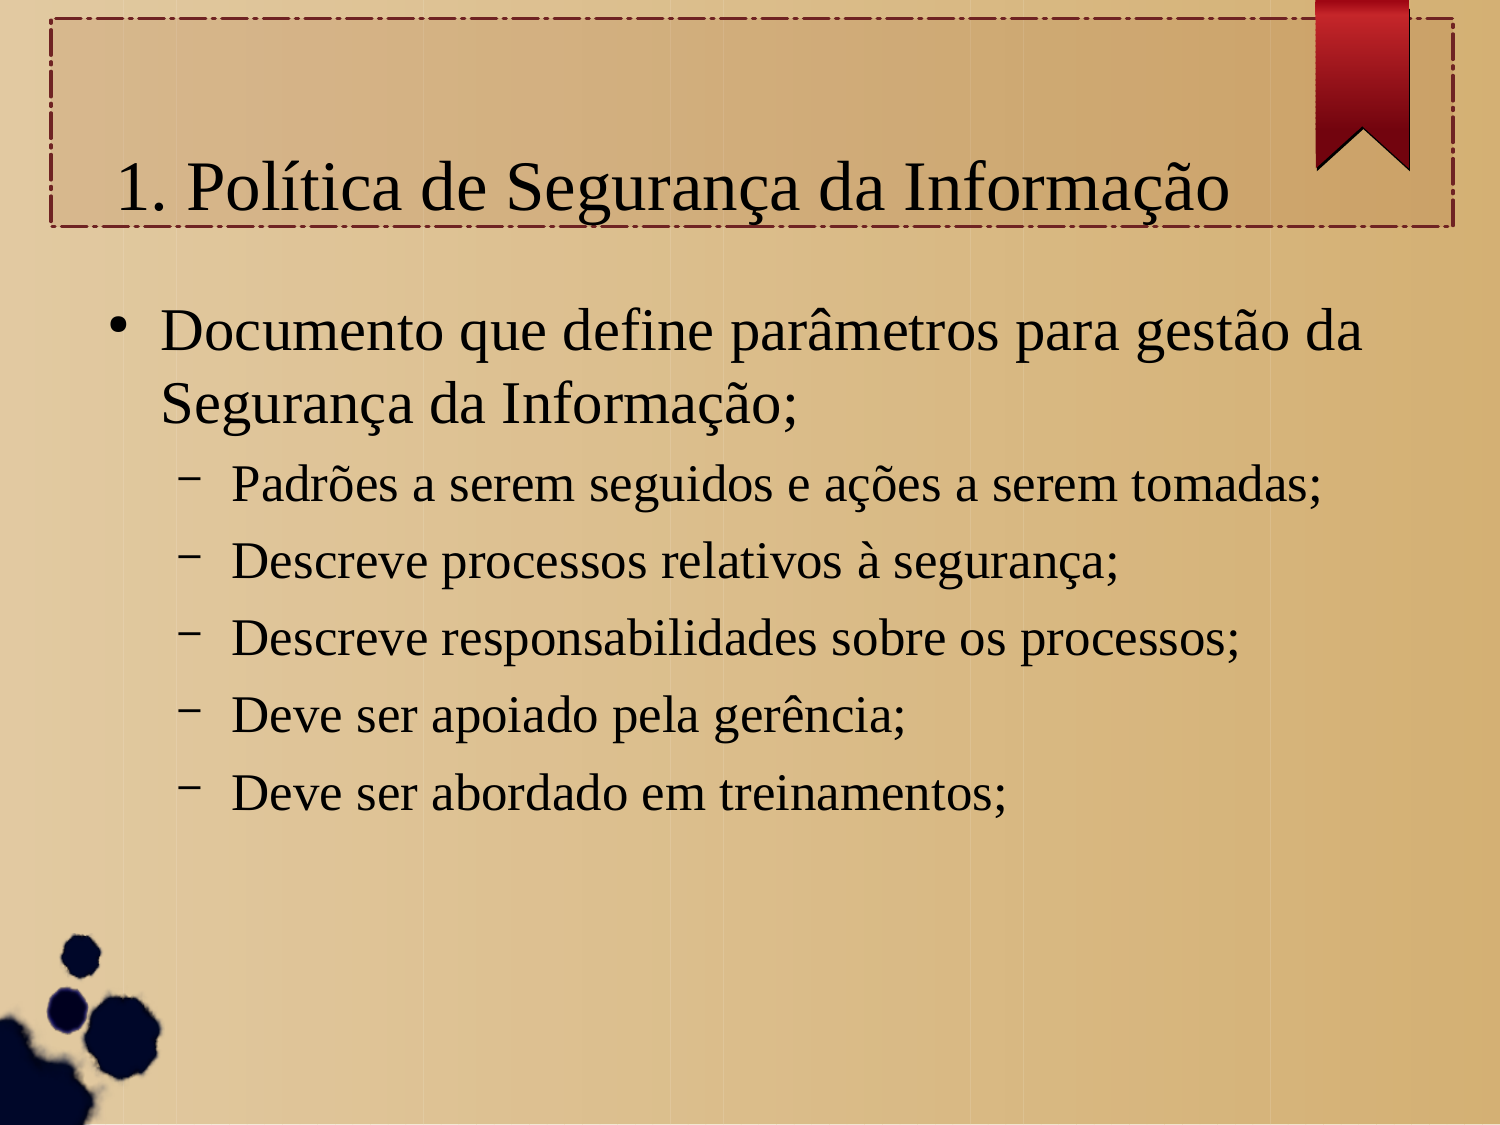

# 1. Política de Segurança da Informação
Documento que define parâmetros para gestão da Segurança da Informação;
Padrões a serem seguidos e ações a serem tomadas;
Descreve processos relativos à segurança;
Descreve responsabilidades sobre os processos;
Deve ser apoiado pela gerência;
Deve ser abordado em treinamentos;